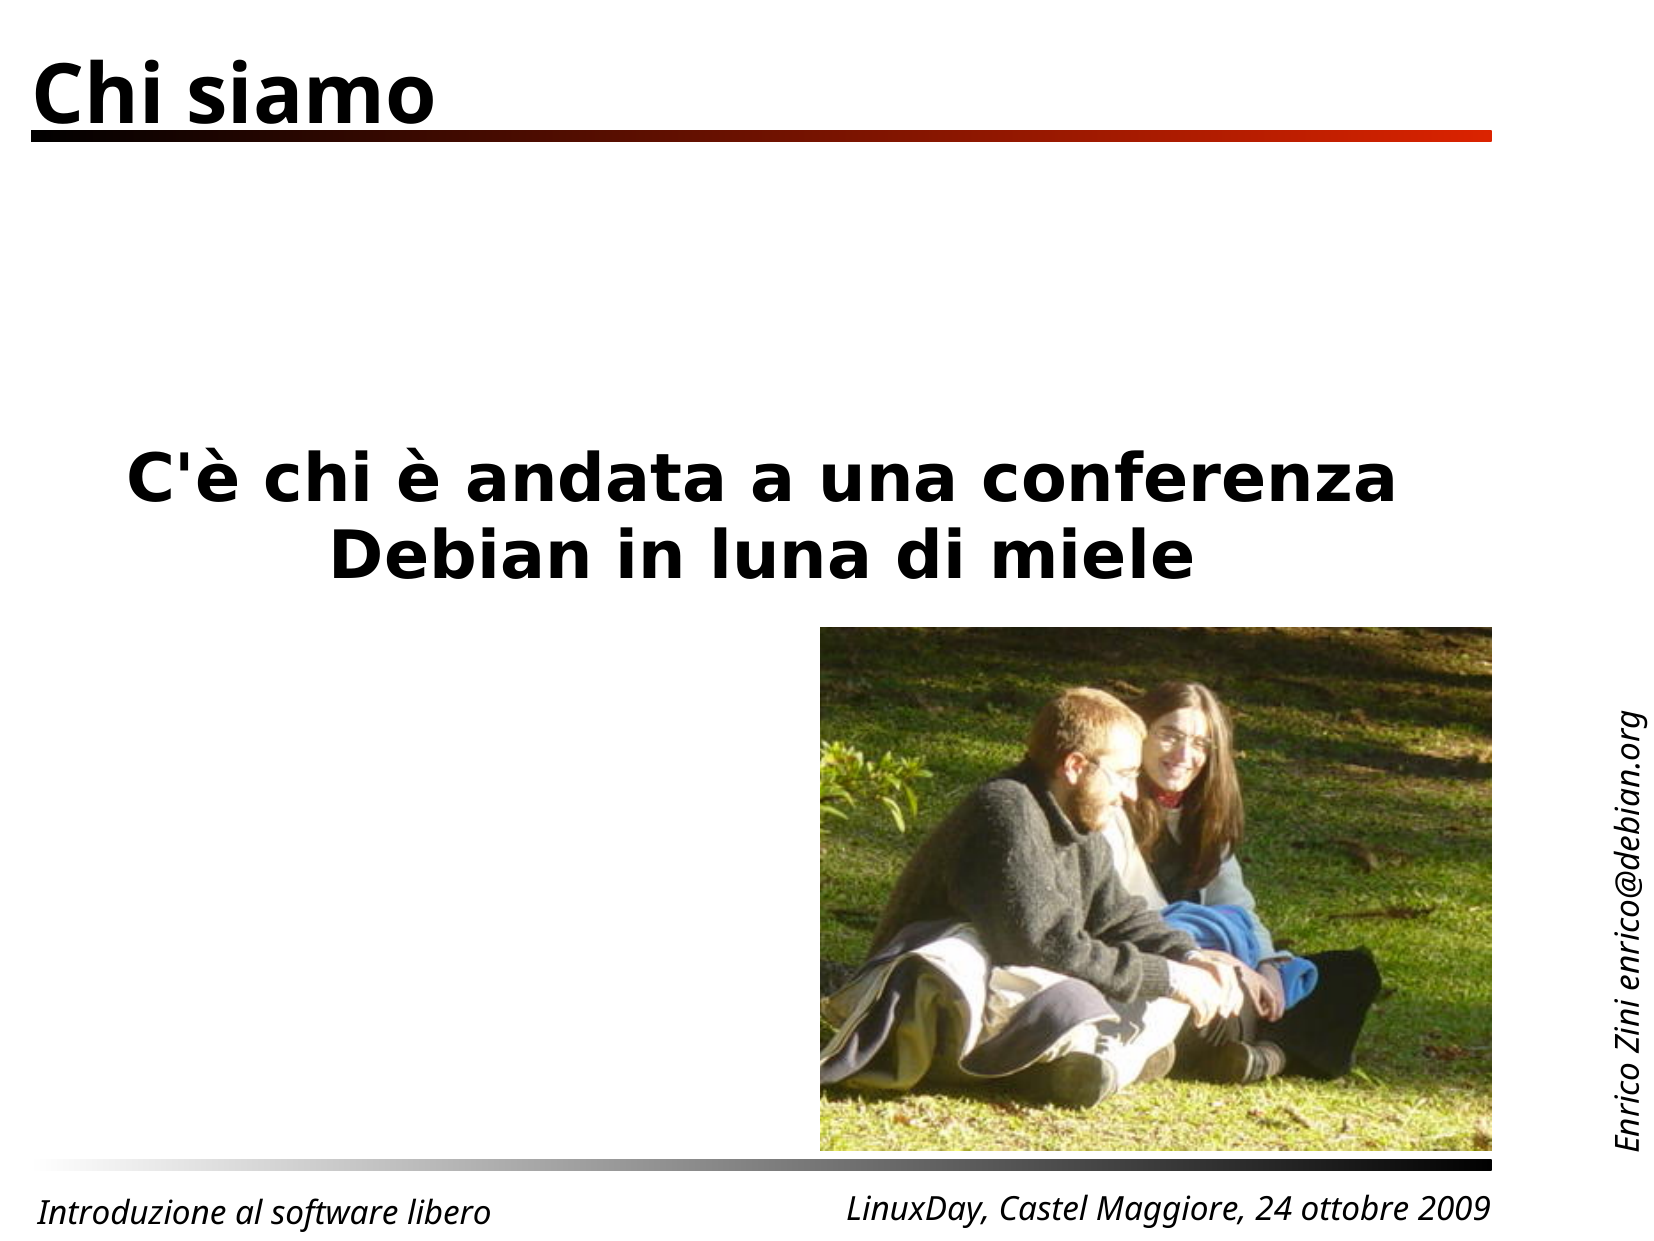

Chi siamo
C'è chi è andata a una conferenza Debian in luna di miele